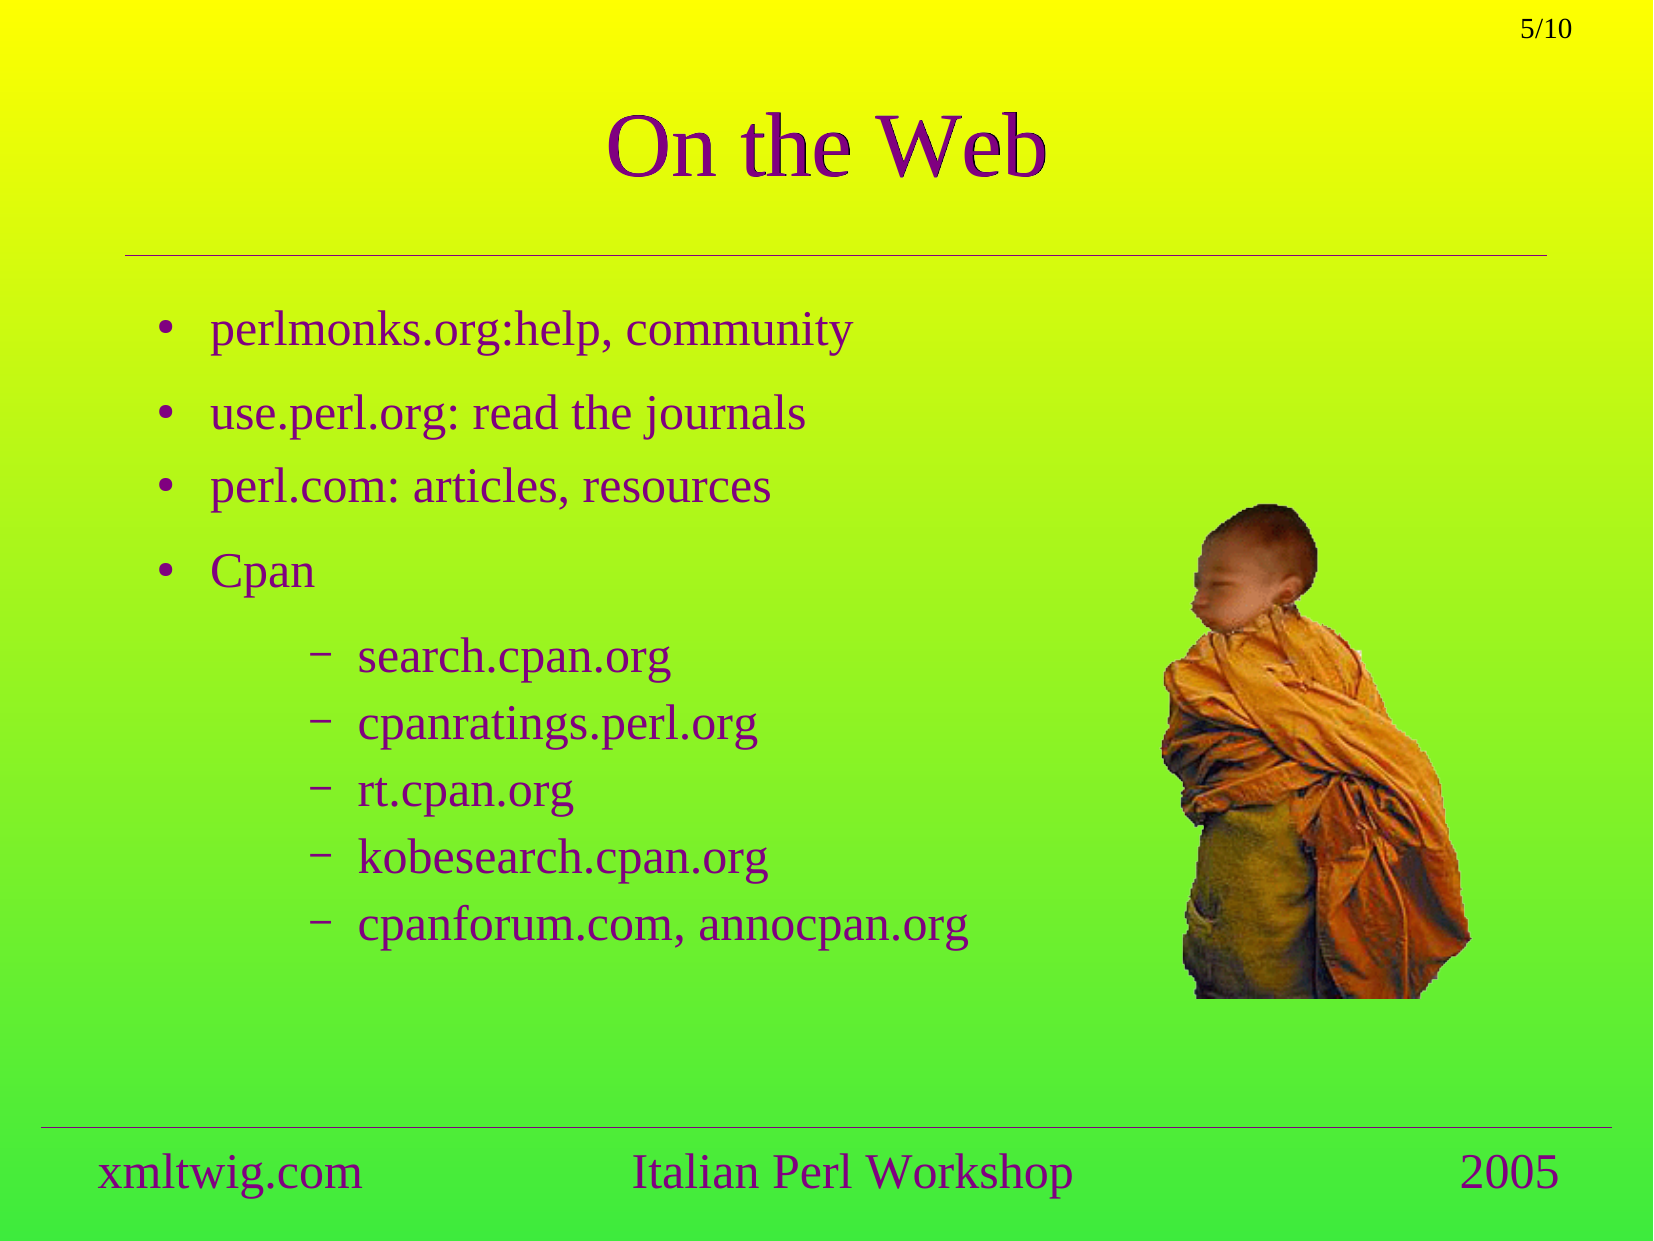

# On the Web
perlmonks.org:help, community
use.perl.org: read the journals
perl.com: articles, resources
Cpan
search.cpan.org
cpanratings.perl.org
rt.cpan.org
kobesearch.cpan.org
cpanforum.com, annocpan.org